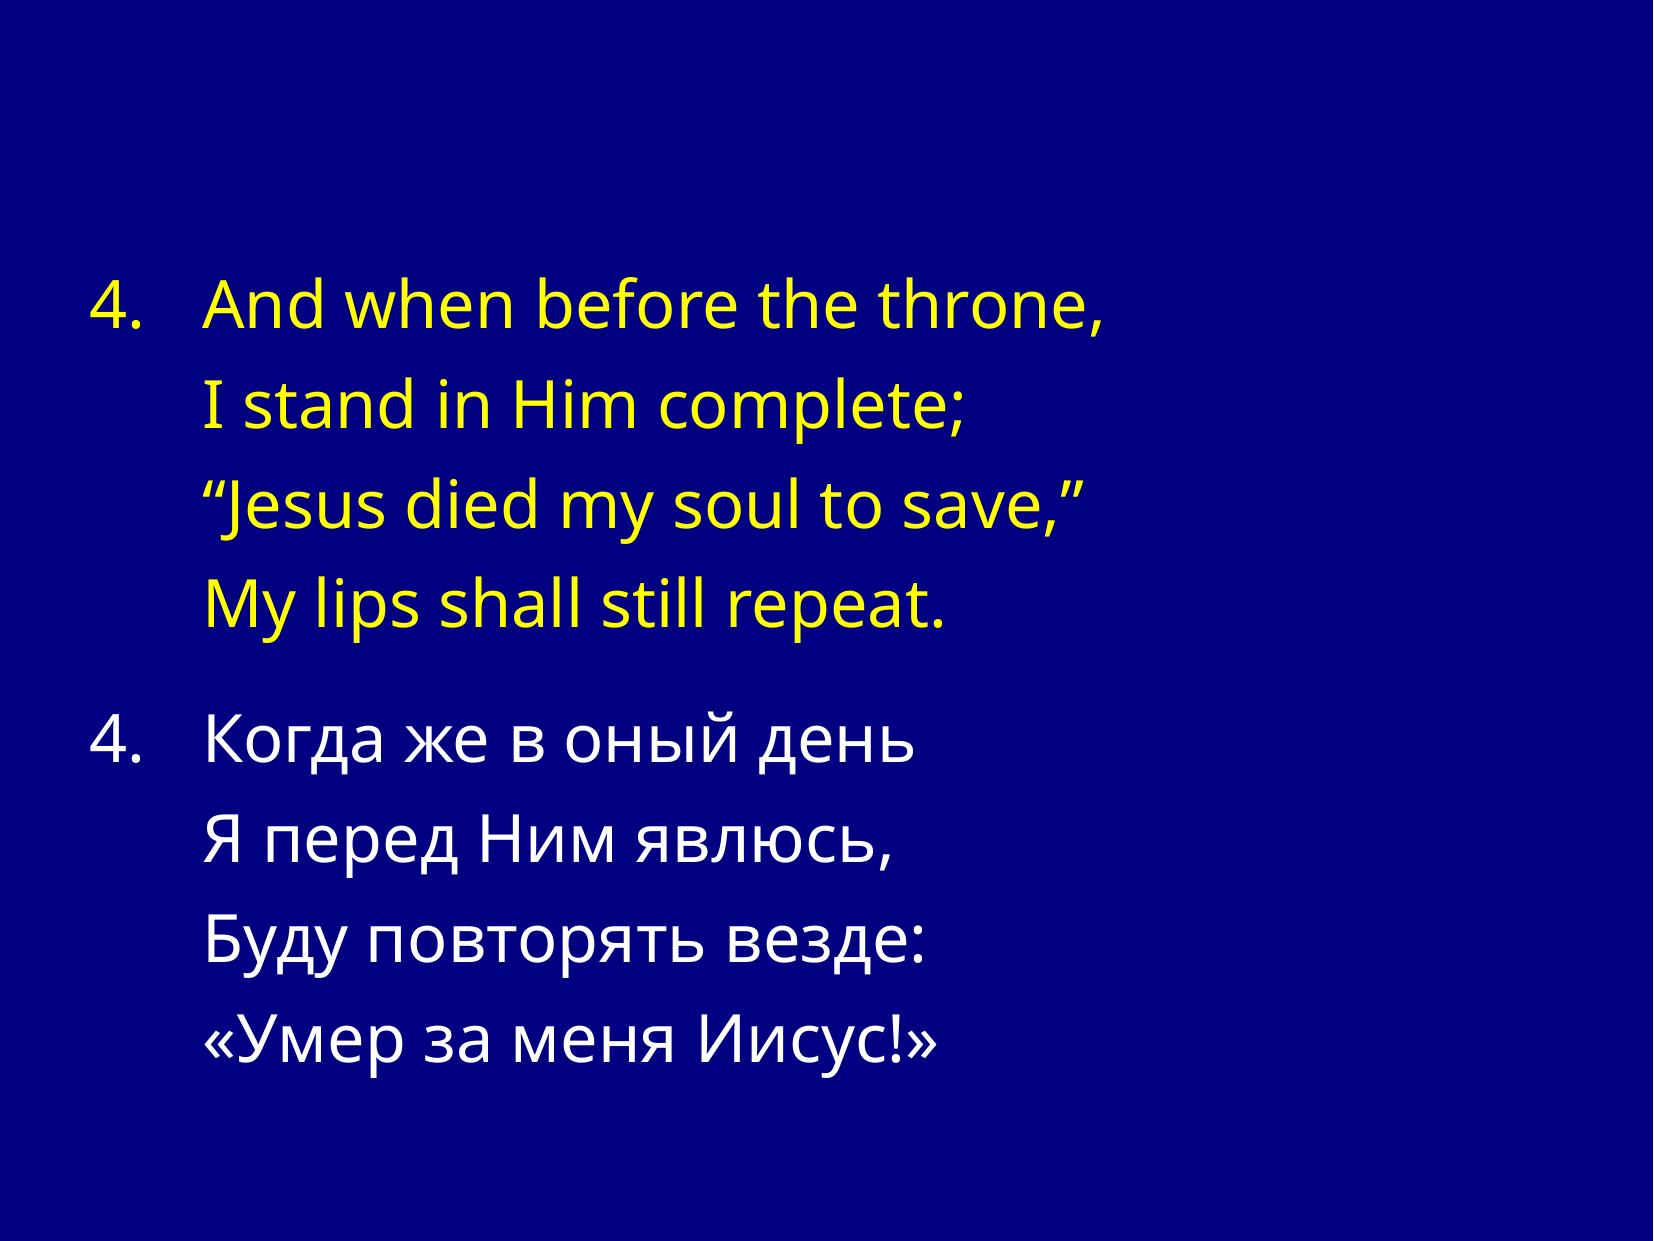

4.	And when before the throne,
	I stand in Him complete;
	“Jesus died my soul to save,”
	My lips shall still repeat.
4.	Когда же в оный день
	Я перед Ним явлюсь,
	Буду повторять везде:
	«Умер за меня Иисус!»